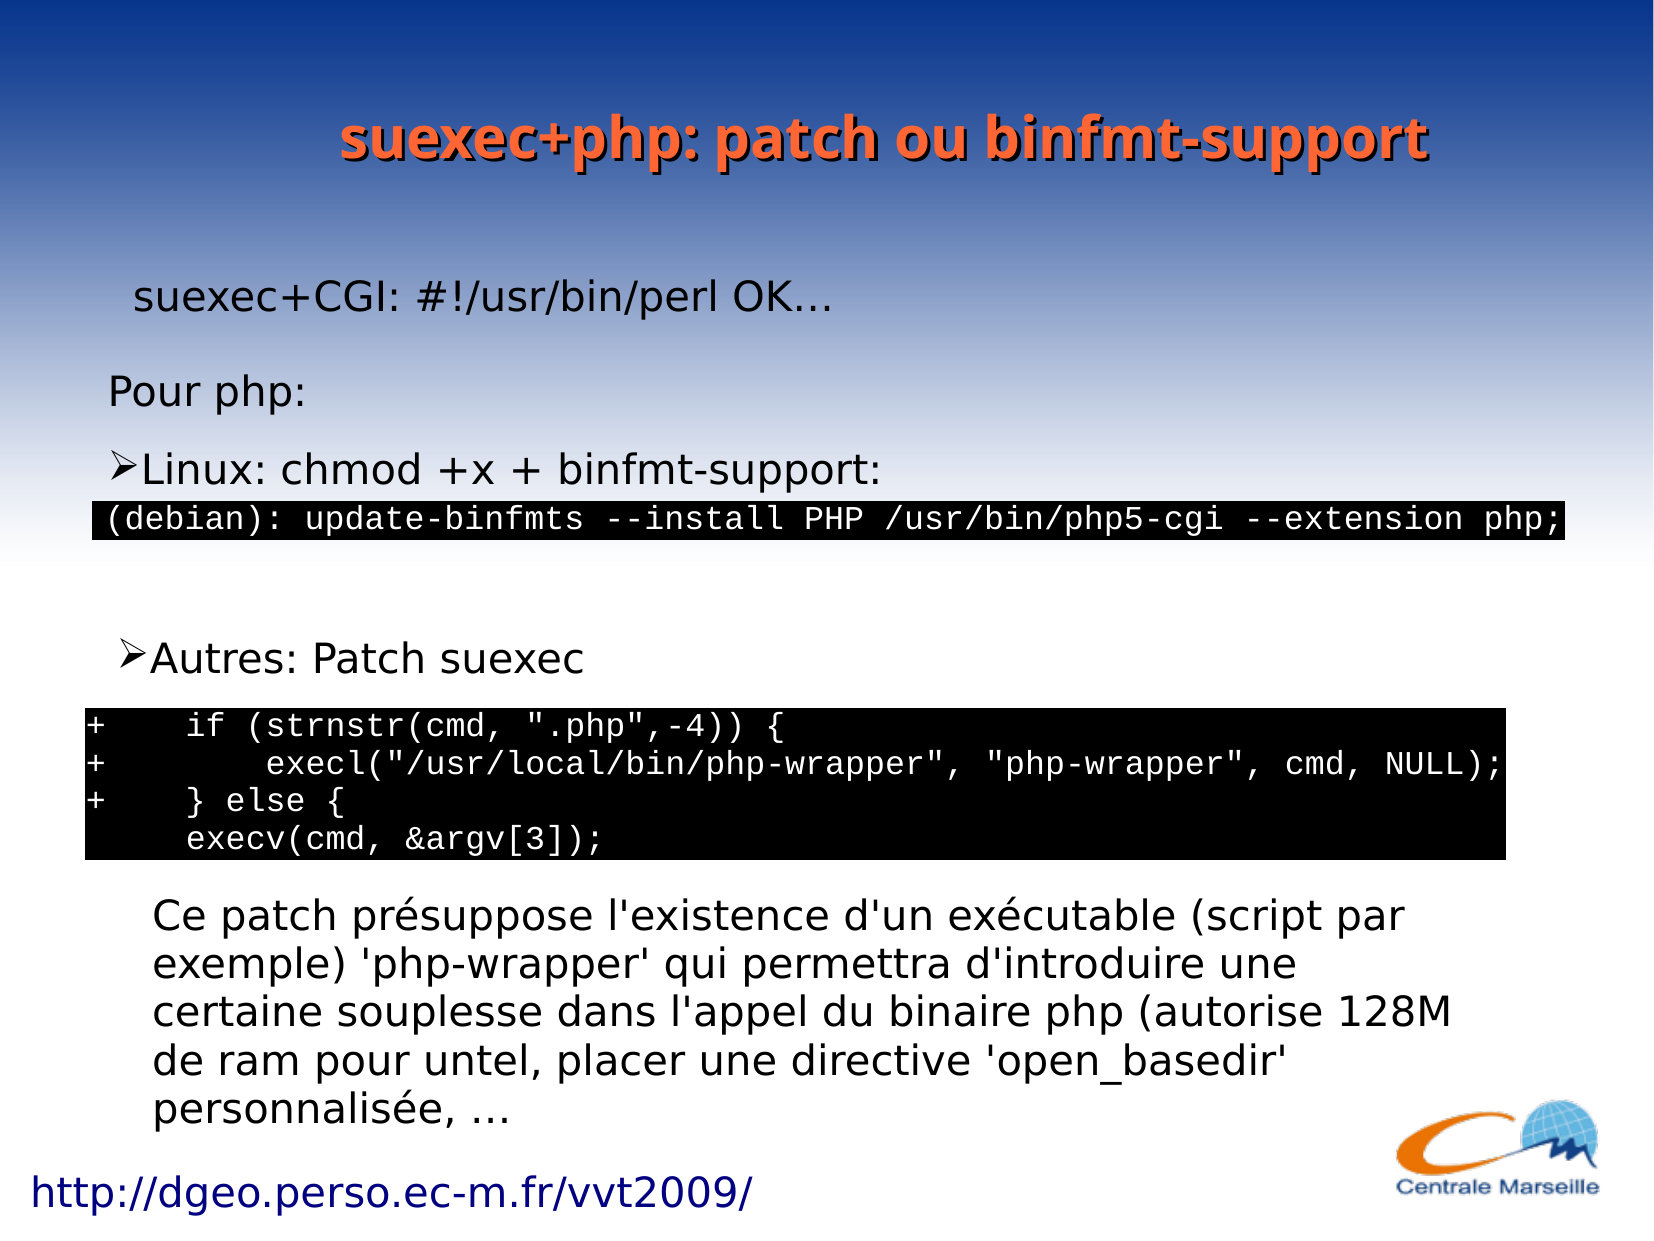

suexec+php: patch ou binfmt-support
suexec+CGI: #!/usr/bin/perl OK…
Pour php:
Linux: chmod +x + binfmt-support:
(debian): update-binfmts --install PHP /usr/bin/php5-cgi --extension php;
Autres: Patch suexec
+ if (strnstr(cmd, ".php",-4)) {
+ execl("/usr/local/bin/php-wrapper", "php-wrapper", cmd, NULL);
+ } else {
 execv(cmd, &argv[3]);
Ce patch présuppose l'existence d'un exécutable (script par exemple) 'php-wrapper' qui permettra d'introduire une certaine souplesse dans l'appel du binaire php (autorise 128M de ram pour untel, placer une directive 'open_basedir' personnalisée, …
http://dgeo.perso.ec-m.fr/vvt2009/